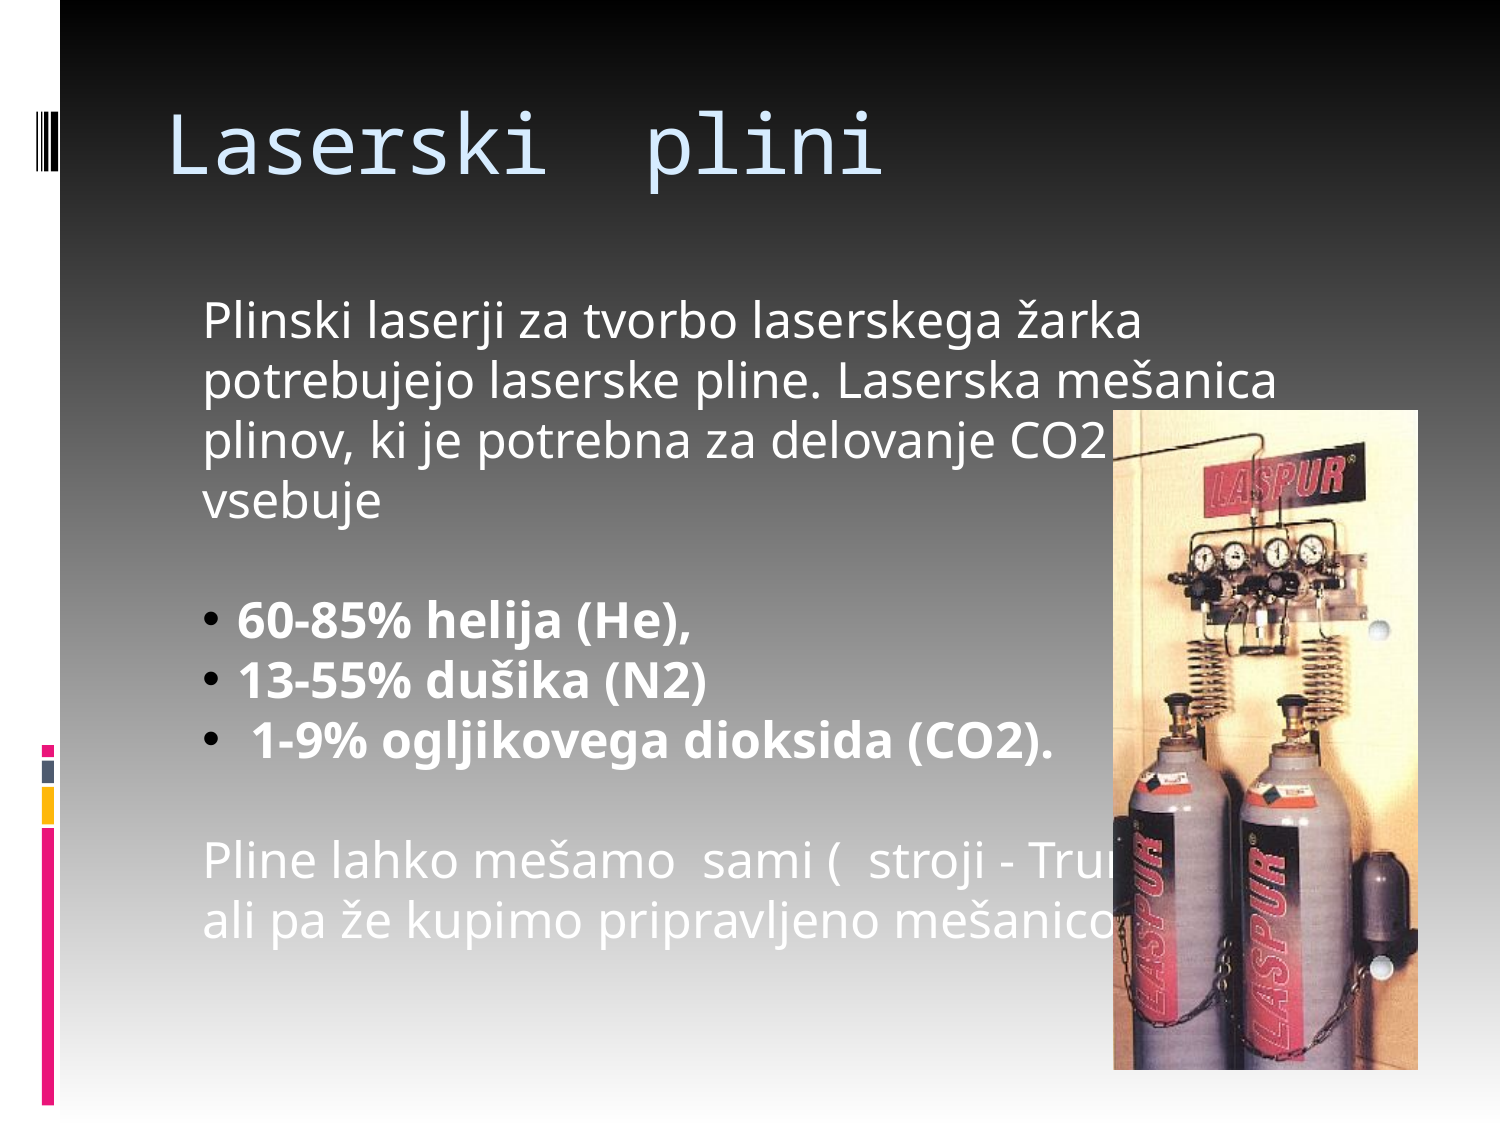

# Laserski plini
Plinski laserji za tvorbo laserskega žarka potrebujejo laserske pline. Laserska mešanica plinov, ki je potrebna za delovanje CO2 laserja, vsebuje
60-85% helija (He),
13-55% dušika (N2)
 1-9% ogljikovega dioksida (CO2).
Pline lahko mešamo sami ( stroji - Trumf)
ali pa že kupimo pripravljeno mešanico.